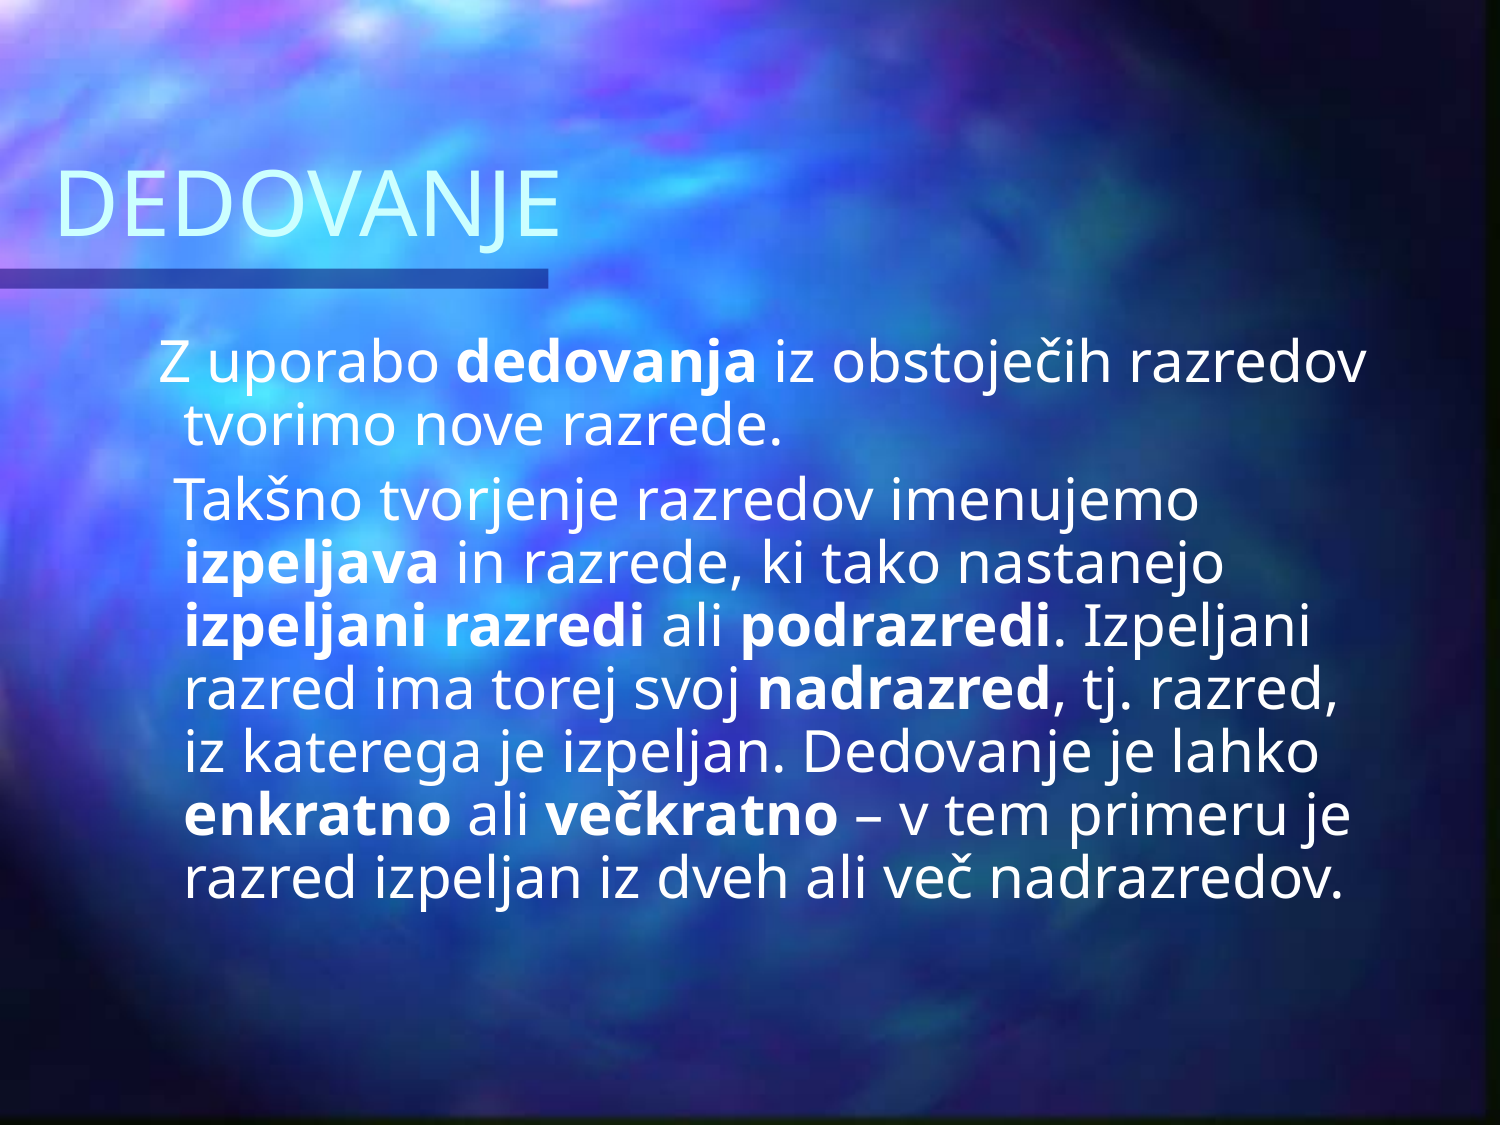

# DEDOVANJE
 Z uporabo dedovanja iz obstoječih razredov tvorimo nove razrede.
 Takšno tvorjenje razredov imenujemo izpeljava in razrede, ki tako nastanejo izpeljani razredi ali podrazredi. Izpeljani razred ima torej svoj nadrazred, tj. razred, iz katerega je izpeljan. Dedovanje je lahko enkratno ali večkratno – v tem primeru je razred izpeljan iz dveh ali več nadrazredov.